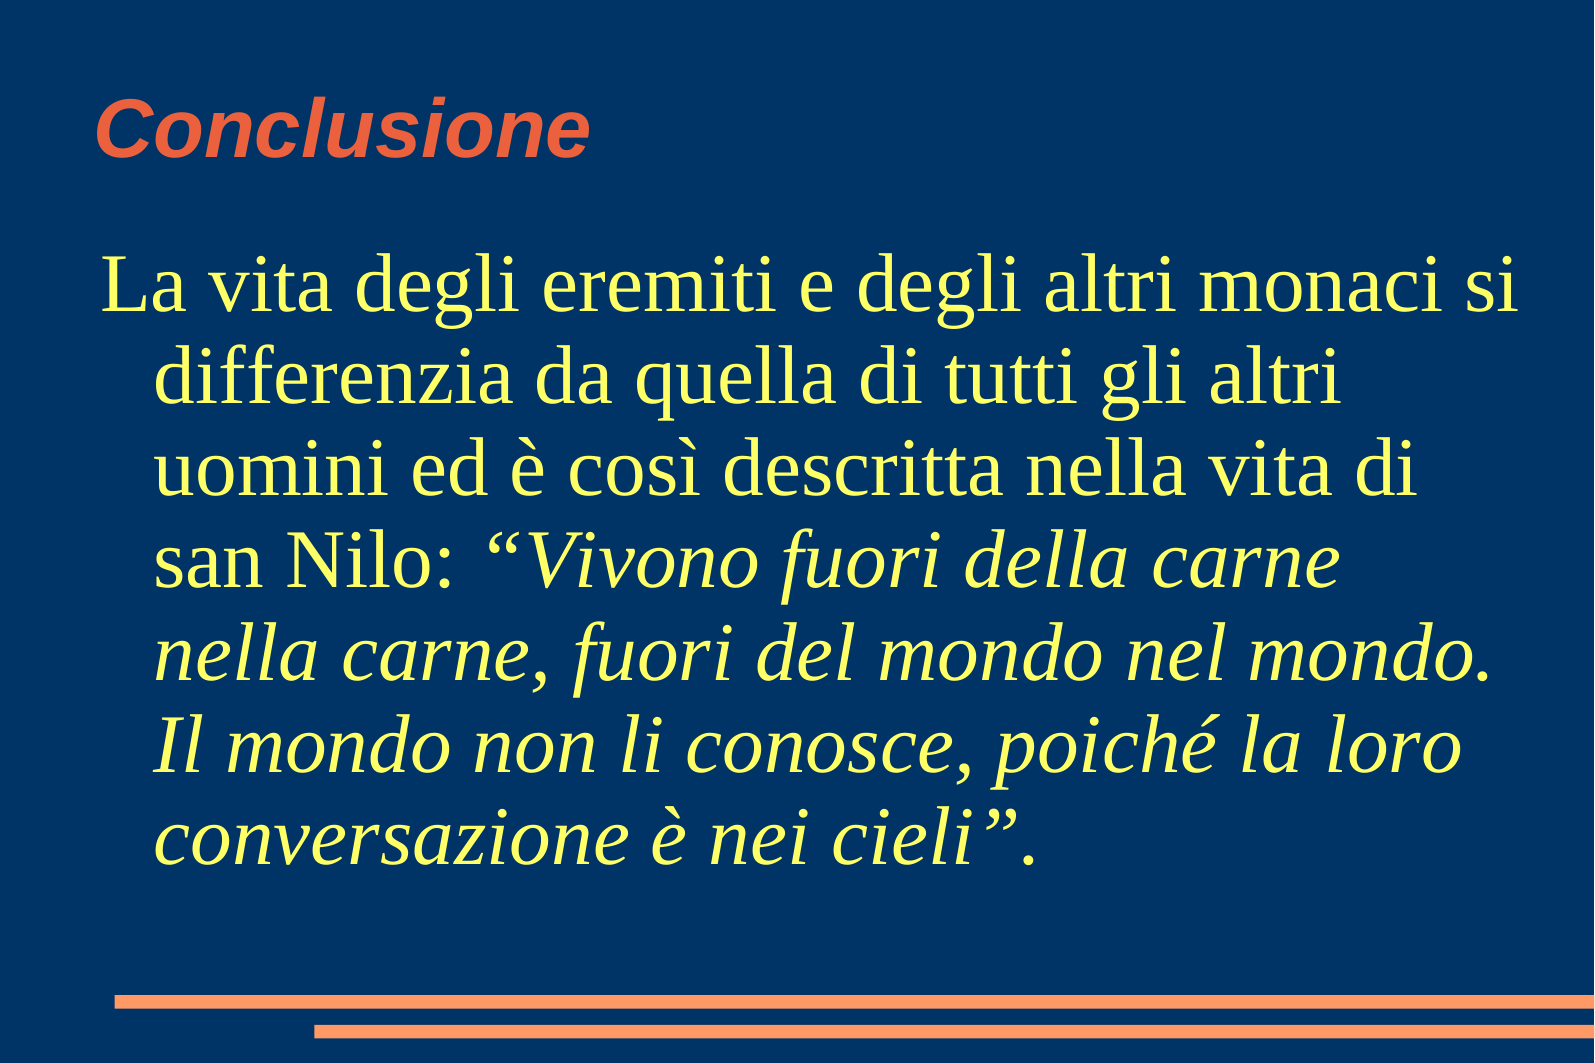

# Conclusione
La vita degli eremiti e degli altri monaci si differenzia da quella di tutti gli altri uomini ed è così descritta nella vita di san Nilo: “Vivono fuori della carne nella carne, fuori del mondo nel mondo. Il mondo non li conosce, poiché la loro conversazione è nei cieli”.